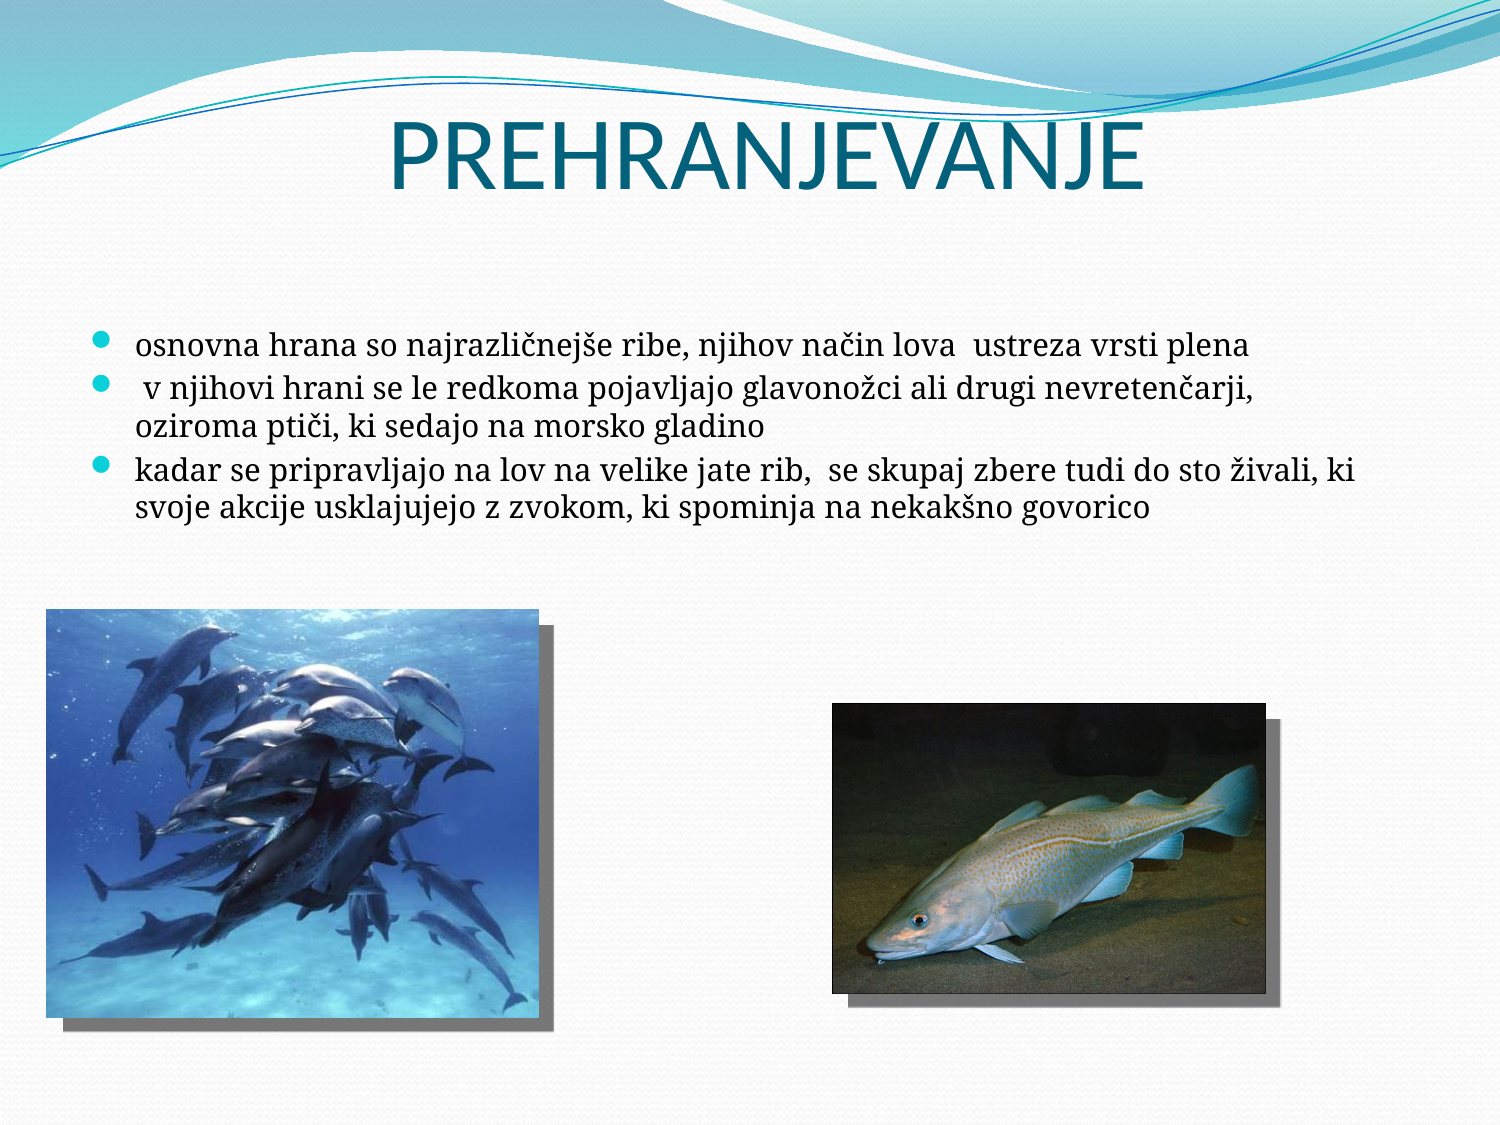

# PREHRANJEVANJE
osnovna hrana so najrazličnejše ribe, njihov način lova ustreza vrsti plena
 v njihovi hrani se le redkoma pojavljajo glavonožci ali drugi nevretenčarji, oziroma ptiči, ki sedajo na morsko gladino
kadar se pripravljajo na lov na velike jate rib, se skupaj zbere tudi do sto živali, ki svoje akcije usklajujejo z zvokom, ki spominja na nekakšno govorico